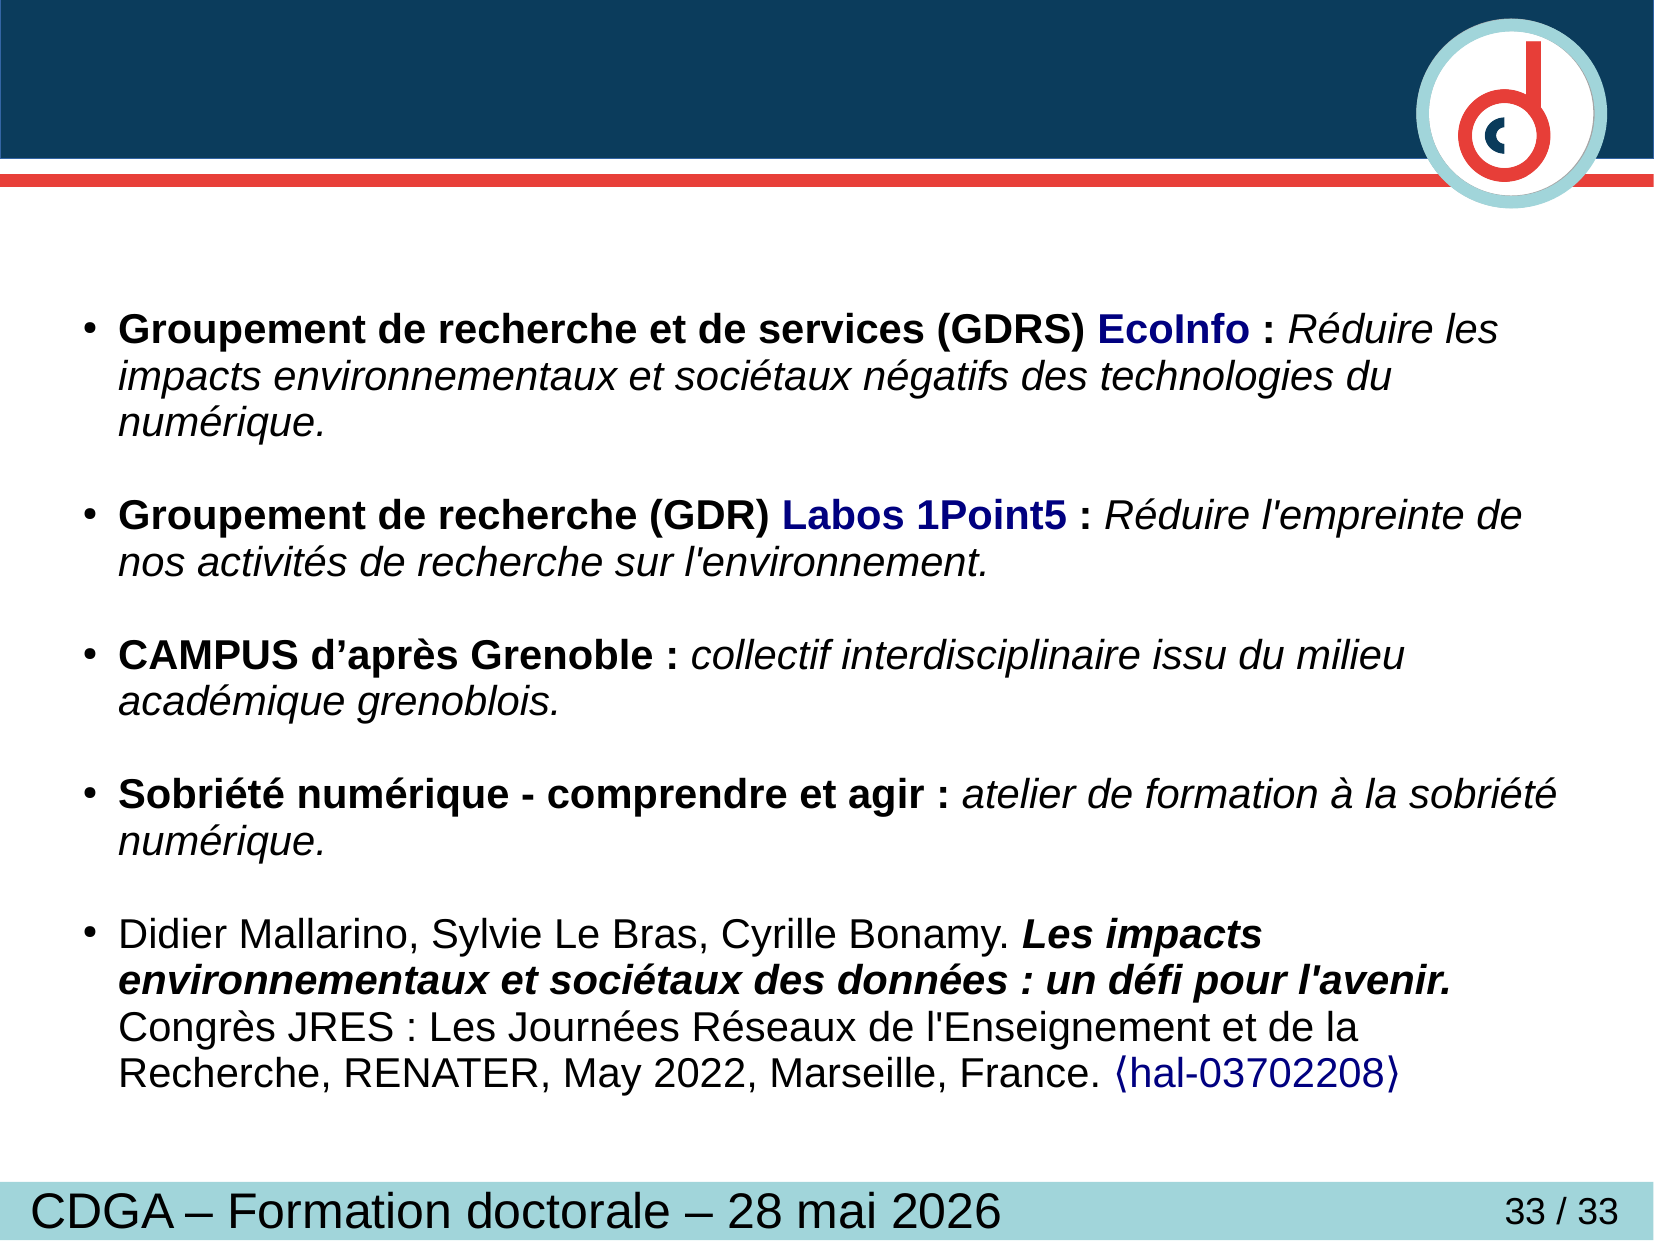

# Groupement de recherche et de services (GDRS) EcoInfo : Réduire les impacts environnementaux et sociétaux négatifs des technologies du numérique.
Groupement de recherche (GDR) Labos 1Point5 : Réduire l'empreinte de nos activités de recherche sur l'environnement.
CAMPUS d’après Grenoble : collectif interdisciplinaire issu du milieu académique grenoblois.
Sobriété numérique - comprendre et agir : atelier de formation à la sobriété numérique.
Didier Mallarino, Sylvie Le Bras, Cyrille Bonamy. Les impacts environnementaux et sociétaux des données : un défi pour l'avenir. Congrès JRES : Les Journées Réseaux de l'Enseignement et de la Recherche, RENATER, May 2022, Marseille, France. ⟨hal-03702208⟩